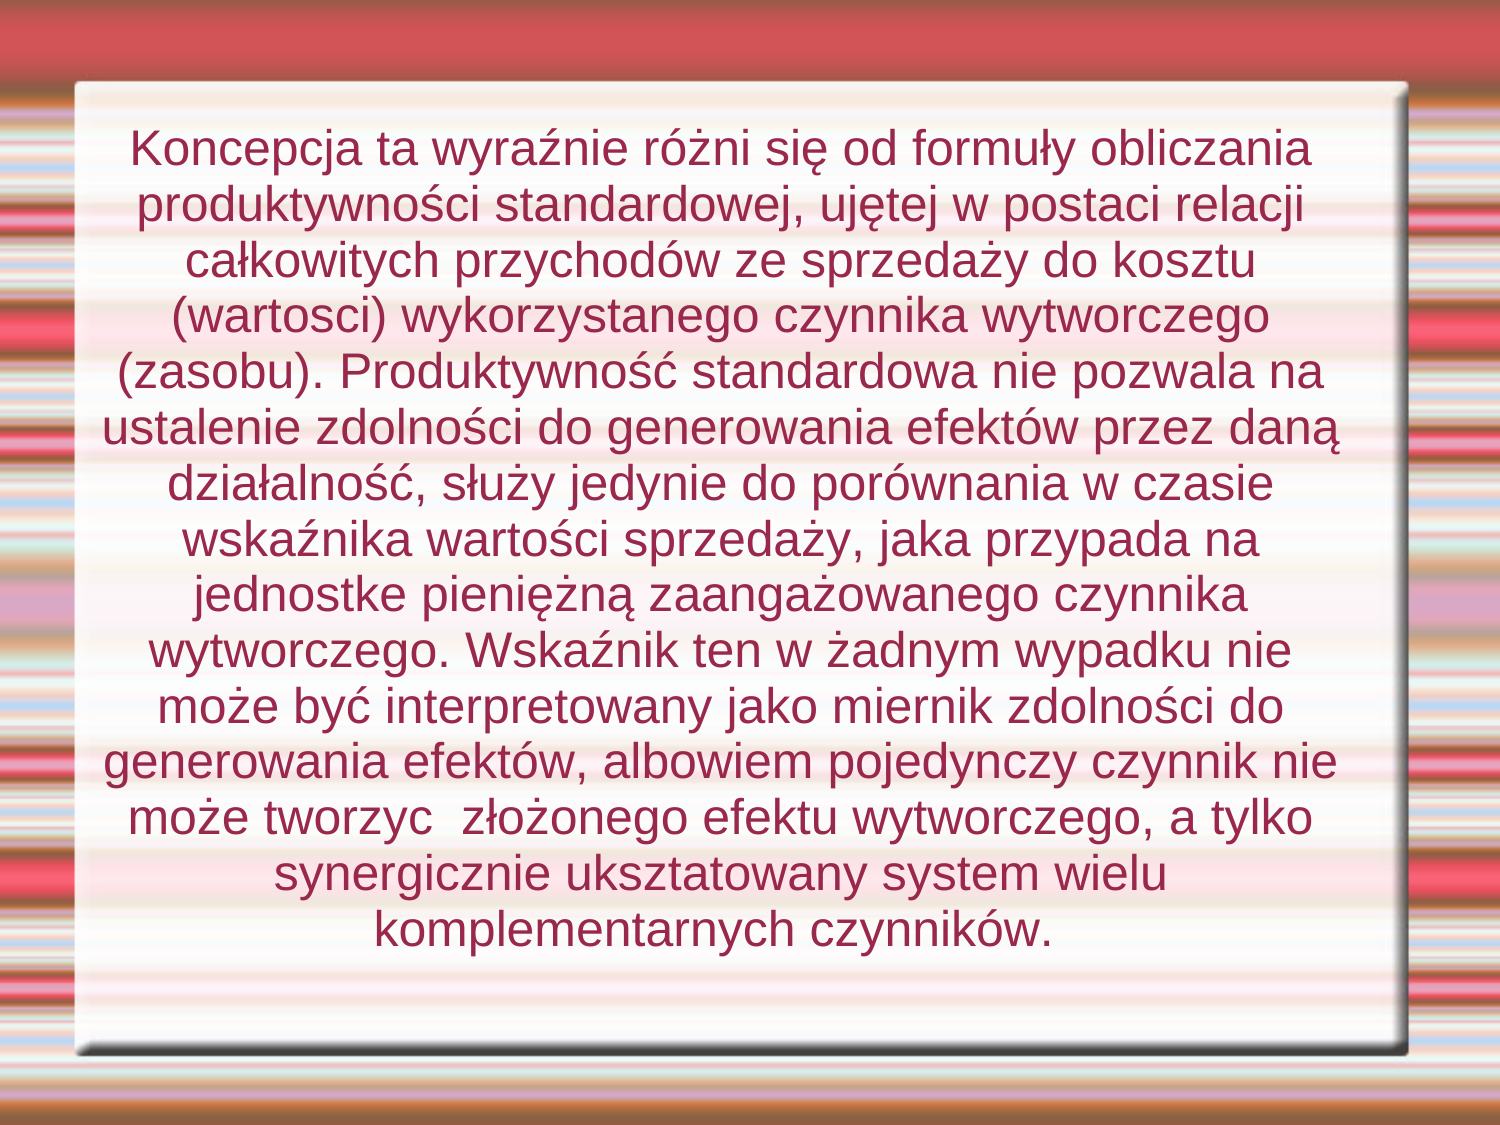

# Koncepcja ta wyraźnie różni się od formuły obliczania produktywności standardowej, ujętej w postaci relacji całkowitych przychodów ze sprzedaży do kosztu (wartosci) wykorzystanego czynnika wytworczego (zasobu). Produktywność standardowa nie pozwala na ustalenie zdolności do generowania efektów przez daną działalność, służy jedynie do porównania w czasie wskaźnika wartości sprzedaży, jaka przypada na jednostke pieniężną zaangażowanego czynnika wytworczego. Wskaźnik ten w żadnym wypadku nie może być interpretowany jako miernik zdolności do generowania efektów, albowiem pojedynczy czynnik nie może tworzyc złożonego efektu wytworczego, a tylko synergicznie uksztatowany system wielu komplementarnych czynników.